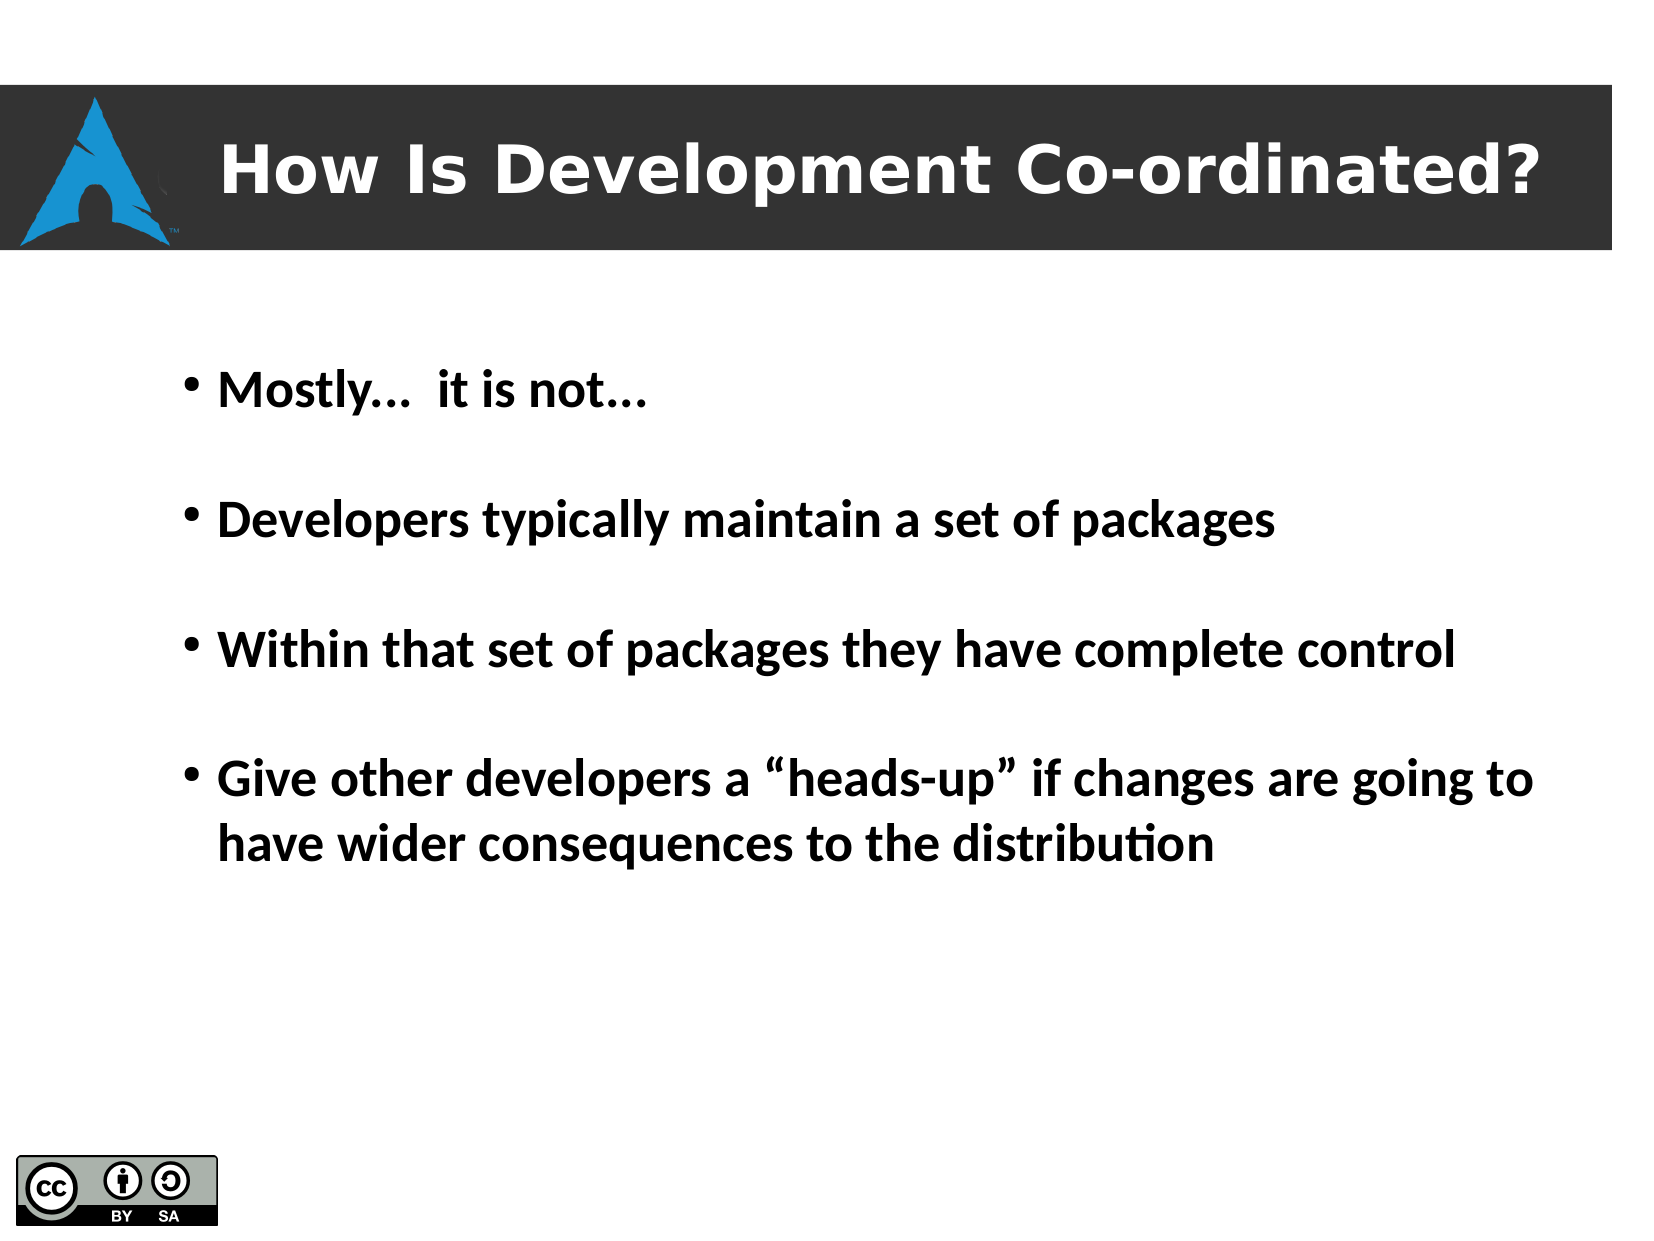

How Is Development Co-ordinated?
#
Mostly... it is not...
Developers typically maintain a set of packages
Within that set of packages they have complete control
Give other developers a “heads-up” if changes are going to have wider consequences to the distribution